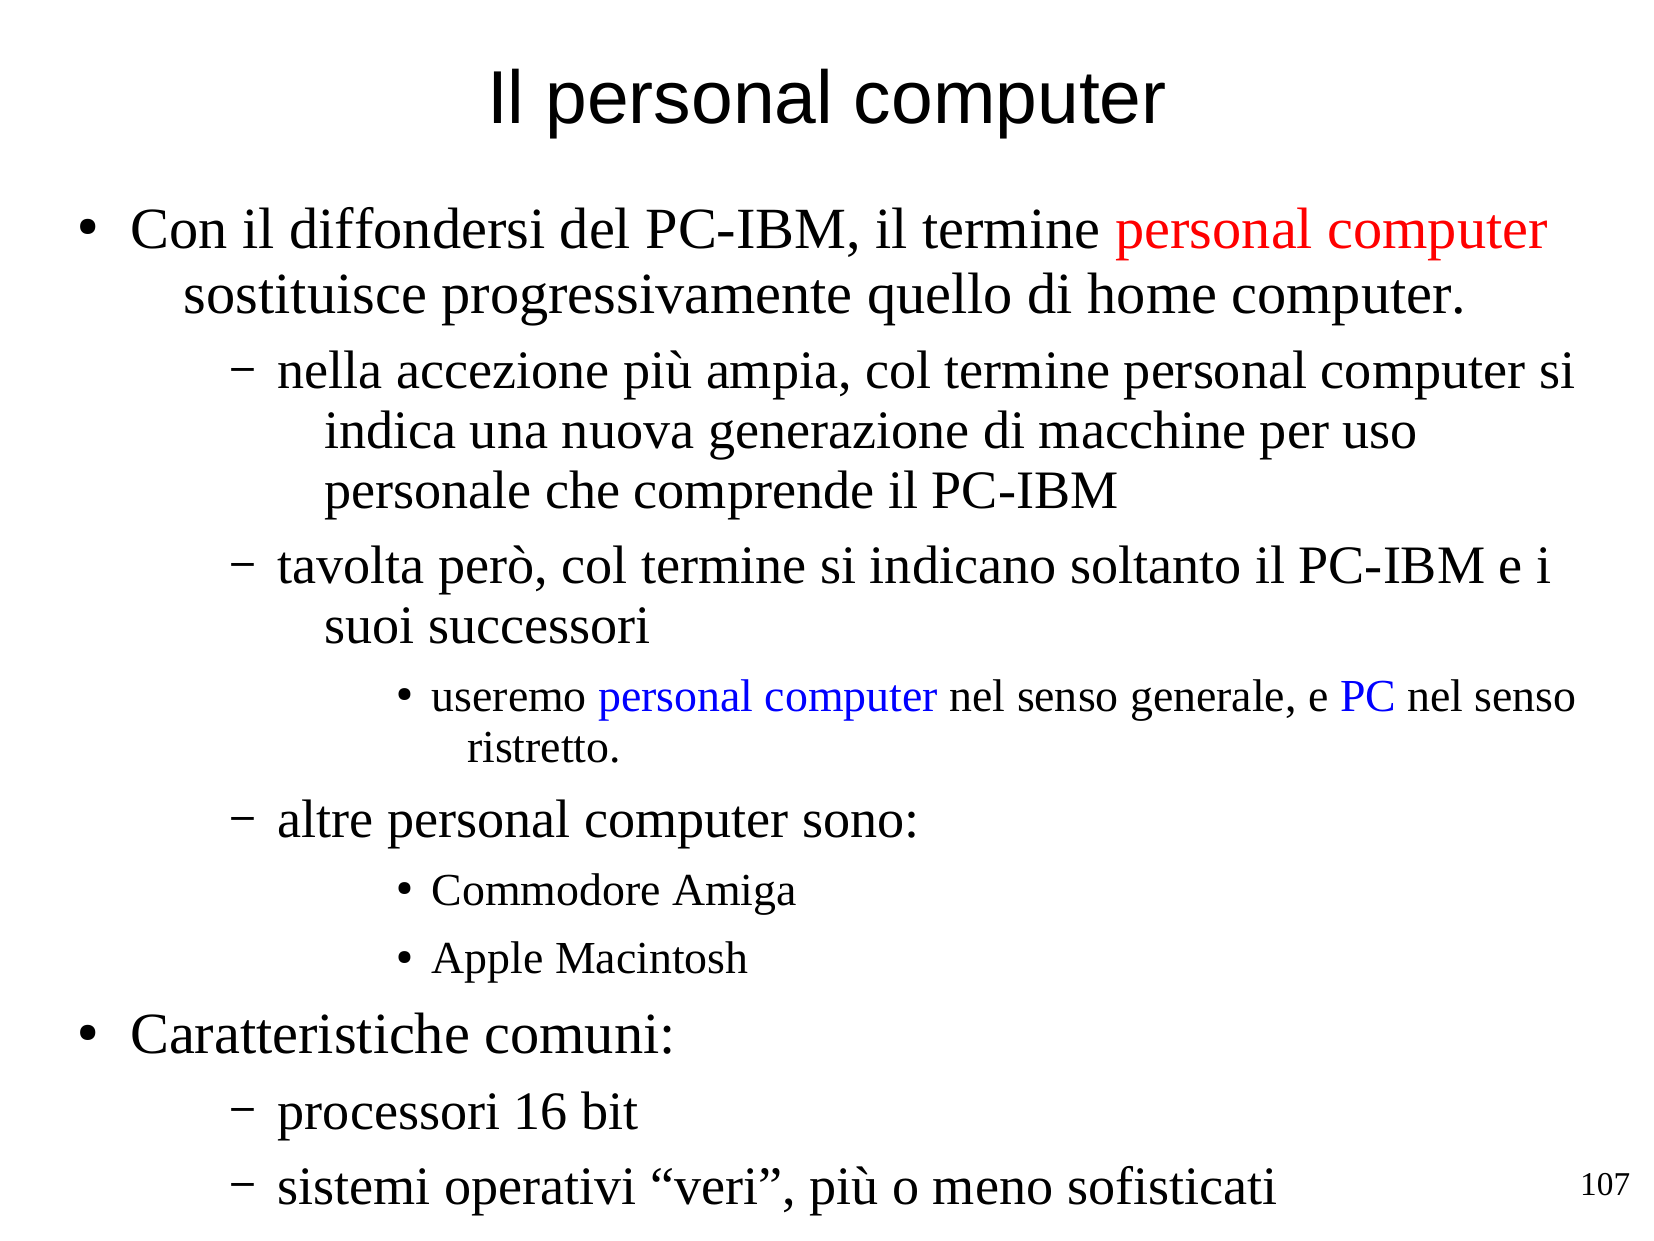

# Il personal computer
Con il diffondersi del PC-IBM, il termine personal computer sostituisce progressivamente quello di home computer.
nella accezione più ampia, col termine personal computer si indica una nuova generazione di macchine per uso personale che comprende il PC-IBM
tavolta però, col termine si indicano soltanto il PC-IBM e i suoi successori
useremo personal computer nel senso generale, e PC nel senso ristretto.
altre personal computer sono:
Commodore Amiga
Apple Macintosh
Caratteristiche comuni:
processori 16 bit
sistemi operativi “veri”, più o meno sofisticati